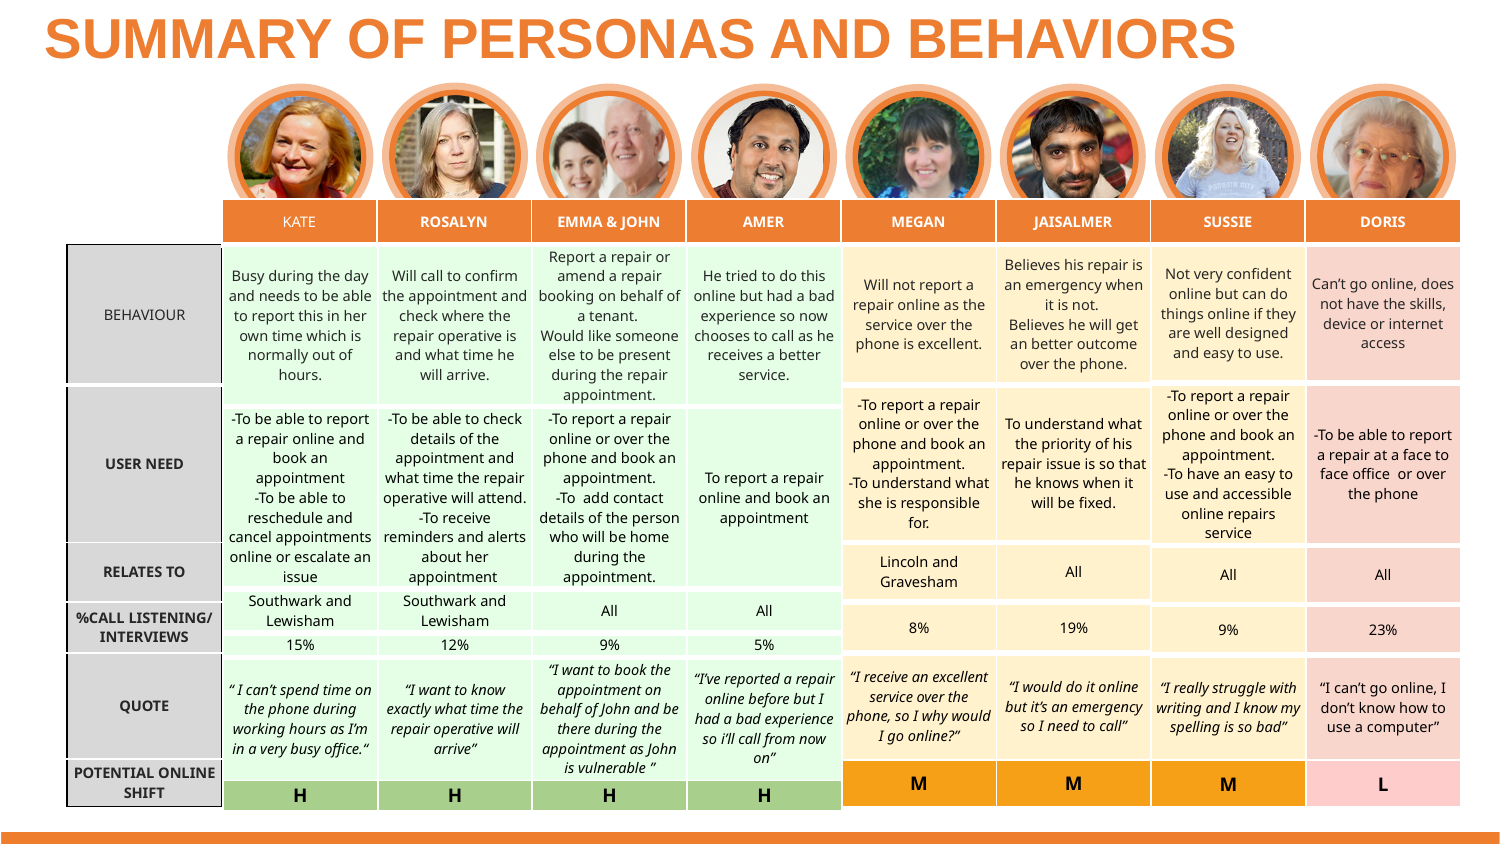

SUMMARY OF PERSONAS AND BEHAVIORS
| KATE | ROSALYN | EMMA & JOHN | AMER | MEGAN | JAISALMER | SUSSIE | DORIS |
| --- | --- | --- | --- | --- | --- | --- | --- |
| BEHAVIOUR |
| --- |
| USER NEED |
| RELATES TO |
| %CALL LISTENING/ INTERVIEWS |
| QUOTE |
| POTENTIAL ONLINE SHIFT |
| Busy during the day and needs to be able to report this in her own time which is normally out of hours. | Will call to confirm the appointment and check where the repair operative is and what time he will arrive. | Report a repair or amend a repair booking on behalf of a tenant. Would like someone else to be present during the repair appointment. | He tried to do this online but had a bad experience so now chooses to call as he receives a better service. |
| --- | --- | --- | --- |
| -To be able to report a repair online and book an appointment -To be able to reschedule and cancel appointments online or escalate an issue | -To be able to check details of the appointment and what time the repair operative will attend. -To receive reminders and alerts about her appointment | -To report a repair online or over the phone and book an appointment. -To add contact details of the person who will be home during the appointment. | To report a repair online and book an appointment |
| Southwark and Lewisham | Southwark and Lewisham | All | All |
| 15% | 12% | 9% | 5% |
| “ I can’t spend time on the phone during working hours as I’m in a very busy office.“ | “I want to know exactly what time the repair operative will arrive” | “I want to book the appointment on behalf of John and be there during the appointment as John is vulnerable ” | “I’ve reported a repair online before but I had a bad experience so i’ll call from now on” |
| H | H | H | H |
| Will not report a repair online as the service over the phone is excellent. | Believes his repair is an emergency when it is not. Believes he will get an better outcome over the phone. |
| --- | --- |
| -To report a repair online or over the phone and book an appointment. -To understand what she is responsible for. | To understand what the priority of his repair issue is so that he knows when it will be fixed. |
| Lincoln and Gravesham | All |
| 8% | 19% |
| “I receive an excellent service over the phone, so I why would I go online?” | “I would do it online but it’s an emergency so I need to call” |
| M | M |
| Not very confident online but can do things online if they are well designed and easy to use. | Can’t go online, does not have the skills, device or internet access |
| --- | --- |
| -To report a repair online or over the phone and book an appointment. -To have an easy to use and accessible online repairs service | -To be able to report a repair at a face to face office or over the phone |
| All | All |
| 9% | 23% |
| “I really struggle with writing and I know my spelling is so bad” | “I can’t go online, I don’t know how to use a computer” |
| M | L |